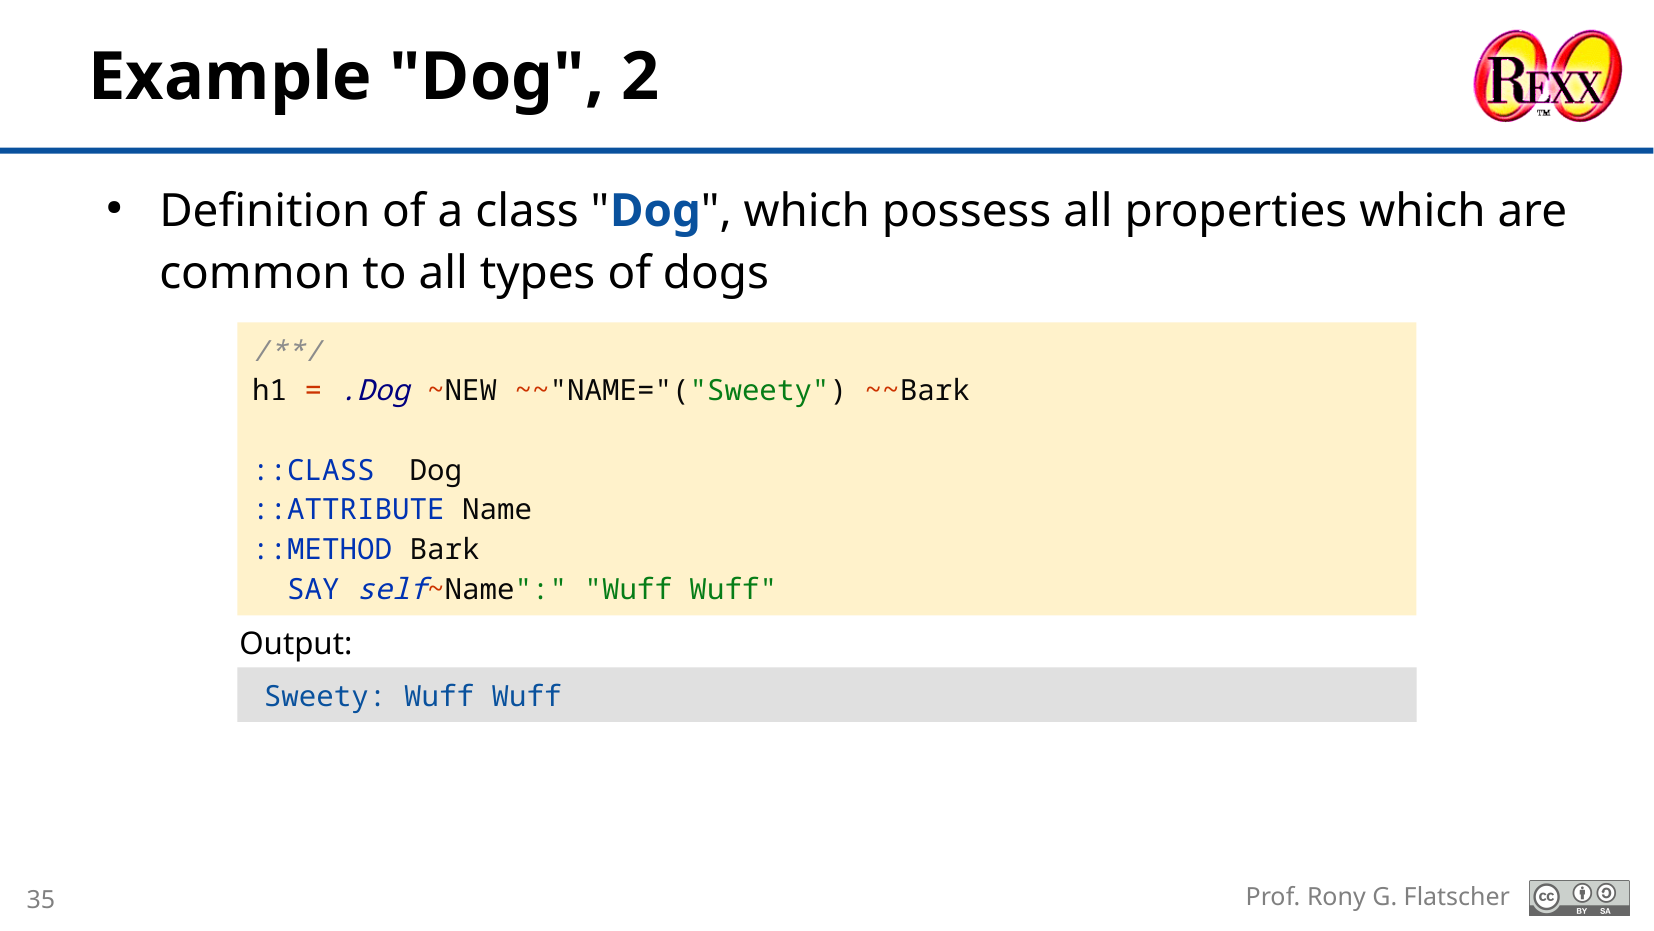

# Example "Dog", 2
Definition of a class "Dog", which possess all properties which are common to all types of dogs
/**/
h1 = .Dog ~NEW ~~"NAME="("Sweety") ~~Bark
::CLASS Dog
::ATTRIBUTE Name
::METHOD Bark
 SAY self~Name":" "Wuff Wuff"
Output:
Sweety: Wuff Wuff